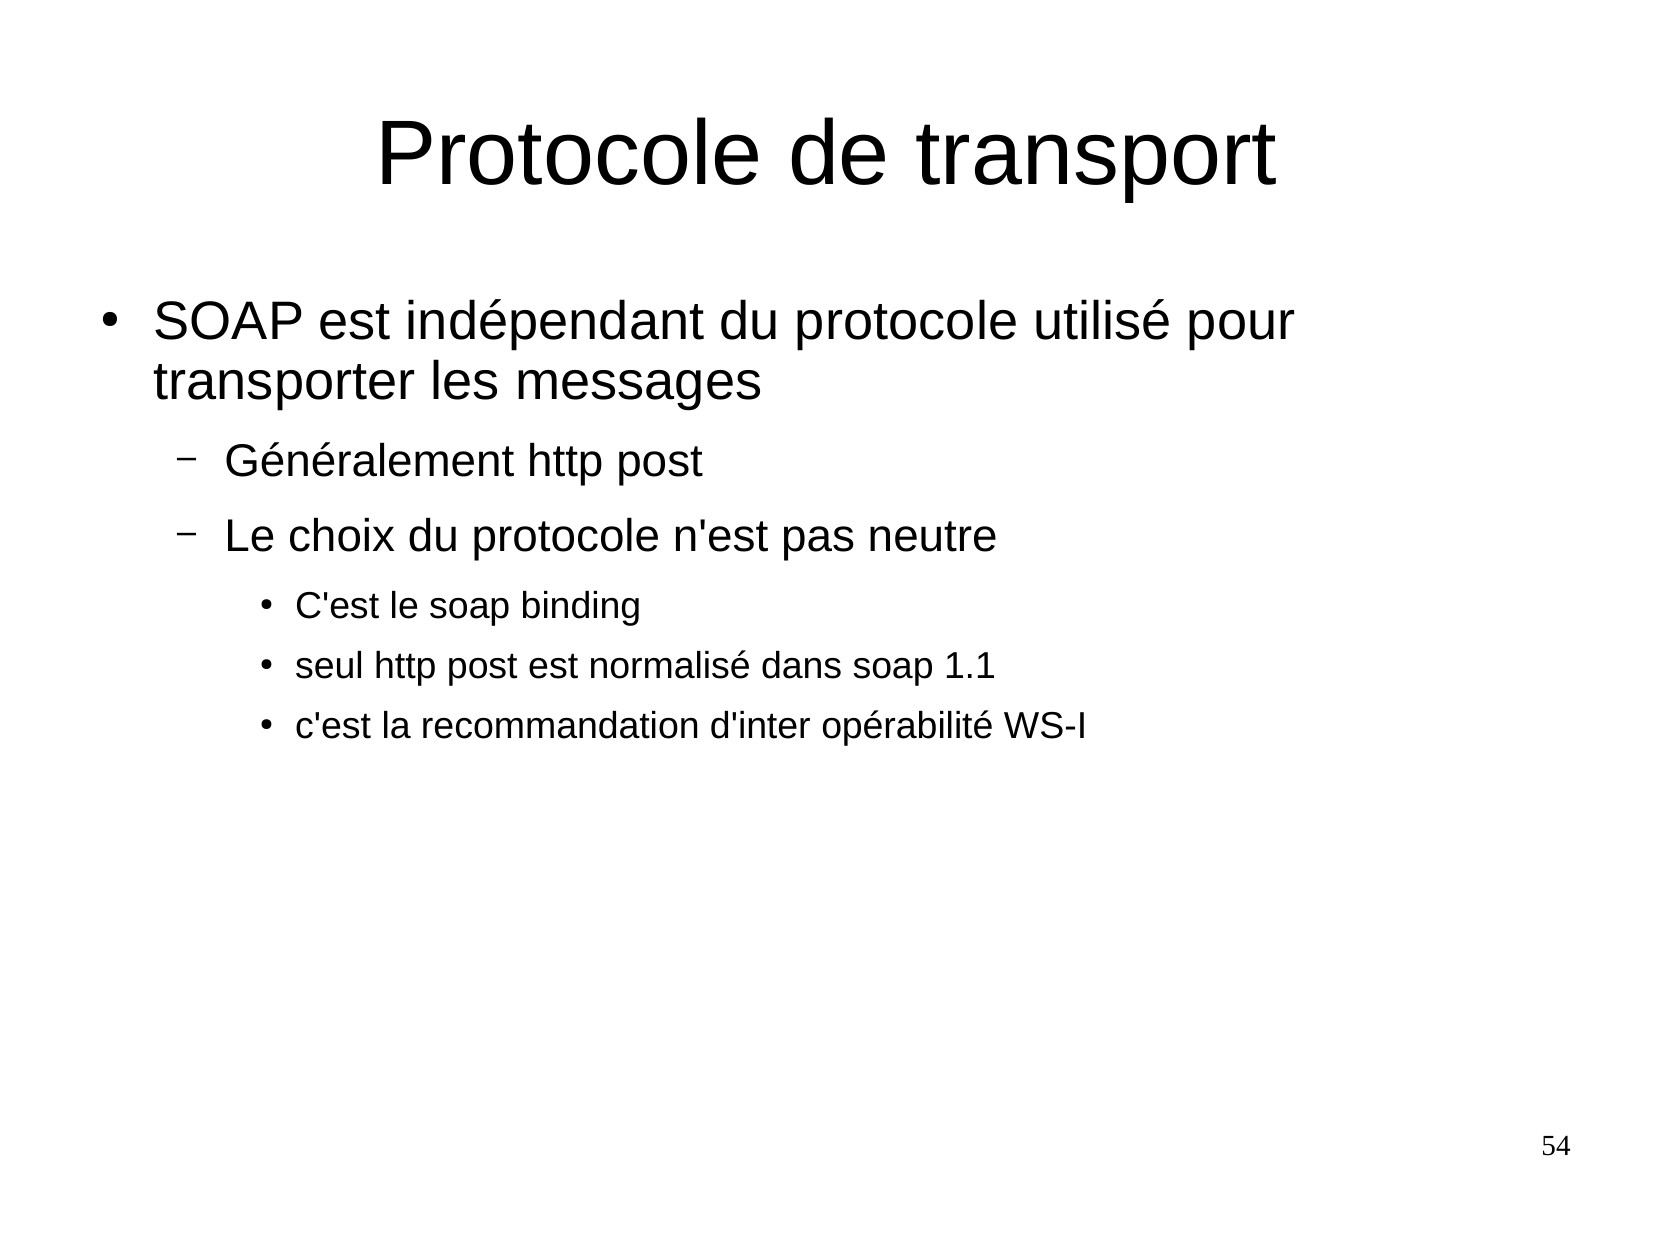

# Protocole de transport
SOAP est indépendant du protocole utilisé pour transporter les messages
Généralement http post
Le choix du protocole n'est pas neutre
C'est le soap binding
seul http post est normalisé dans soap 1.1
c'est la recommandation d'inter opérabilité WS-I
54